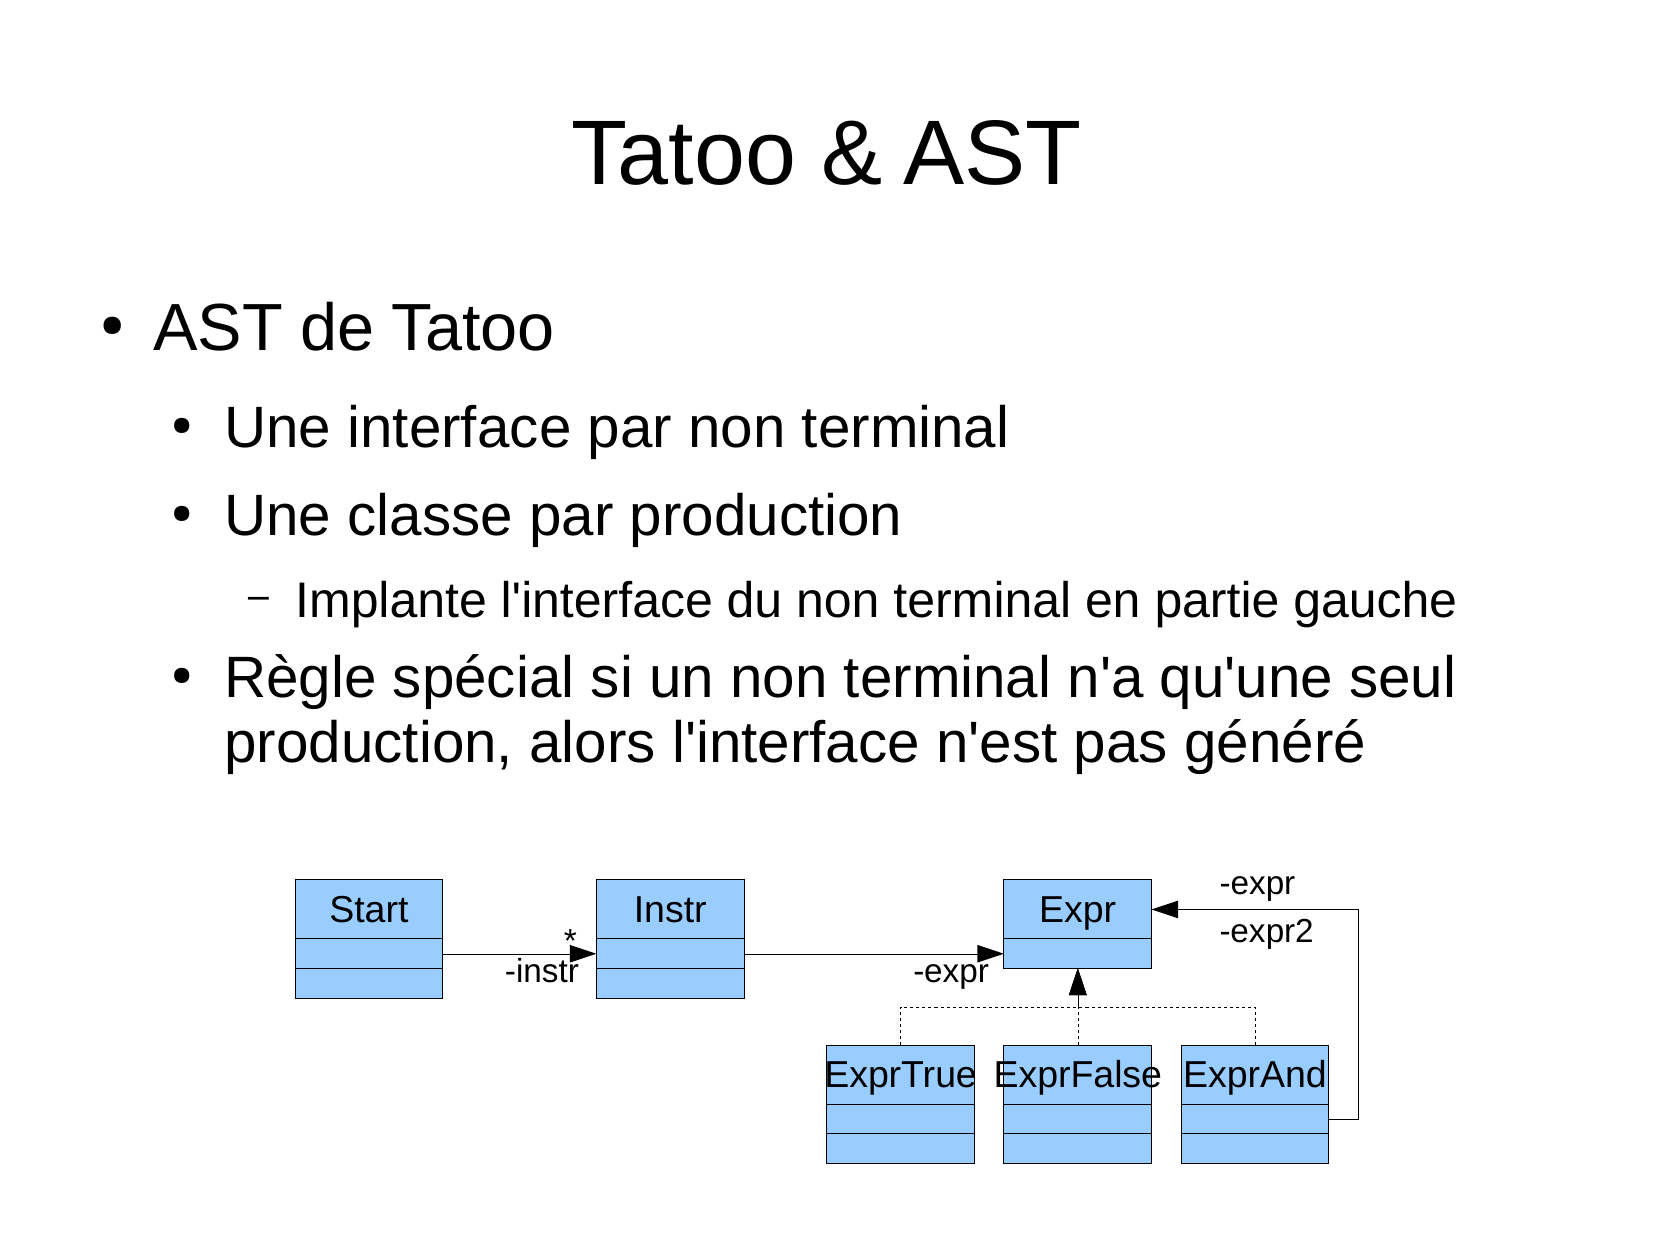

# Tatoo & AST
AST de Tatoo
Une interface par non terminal
Une classe par production
Implante l'interface du non terminal en partie gauche
Règle spécial si un non terminal n'a qu'une seul production, alors l'interface n'est pas généré
-expr
Start
Instr
Expr
-expr2
*
-instr
-expr
ExprTrue
ExprFalse
ExprAnd